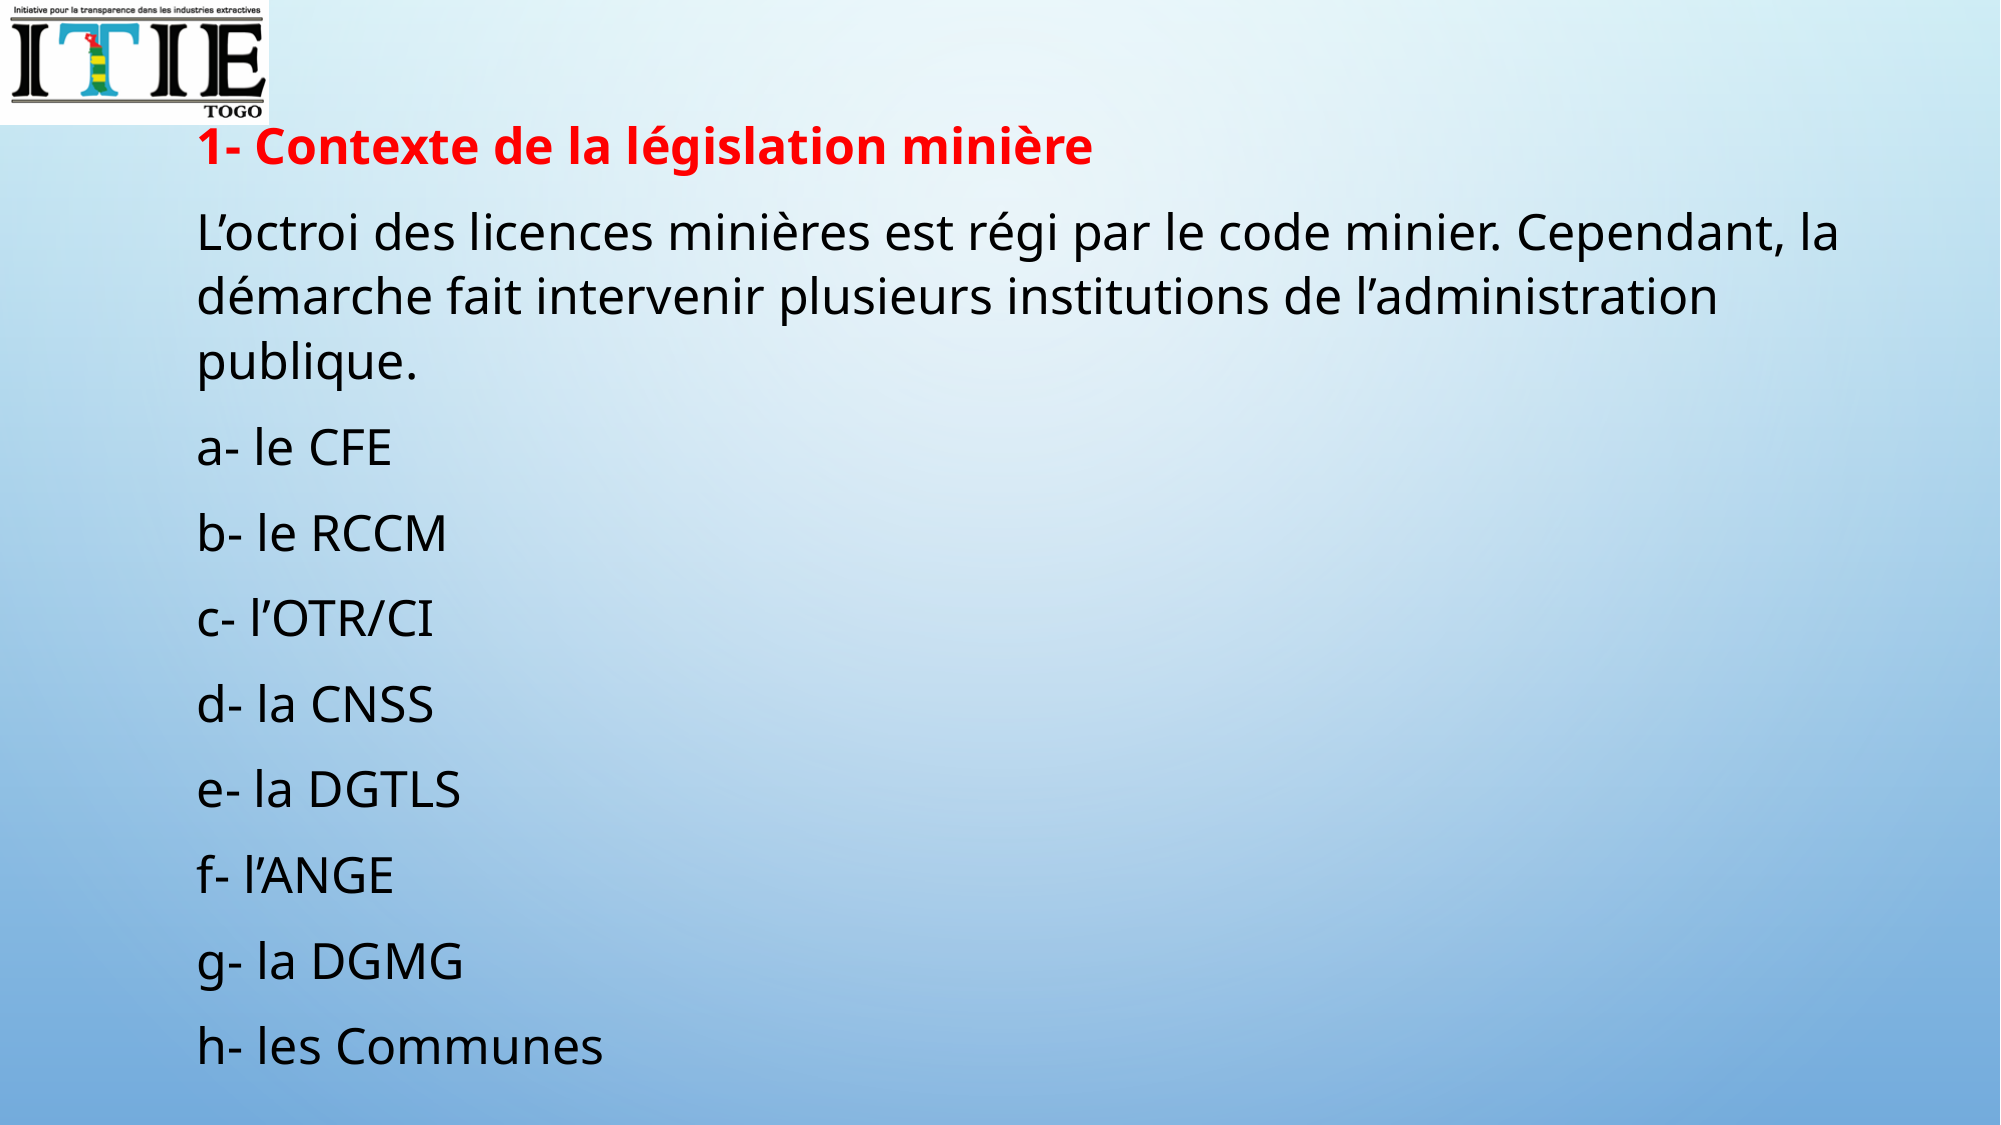

1- Contexte de la législation minière
L’octroi des licences minières est régi par le code minier. Cependant, la démarche fait intervenir plusieurs institutions de l’administration publique.
a- le CFE
b- le RCCM
c- l’OTR/CI
d- la CNSS
e- la DGTLS
f- l’ANGE
g- la DGMG
h- les Communes